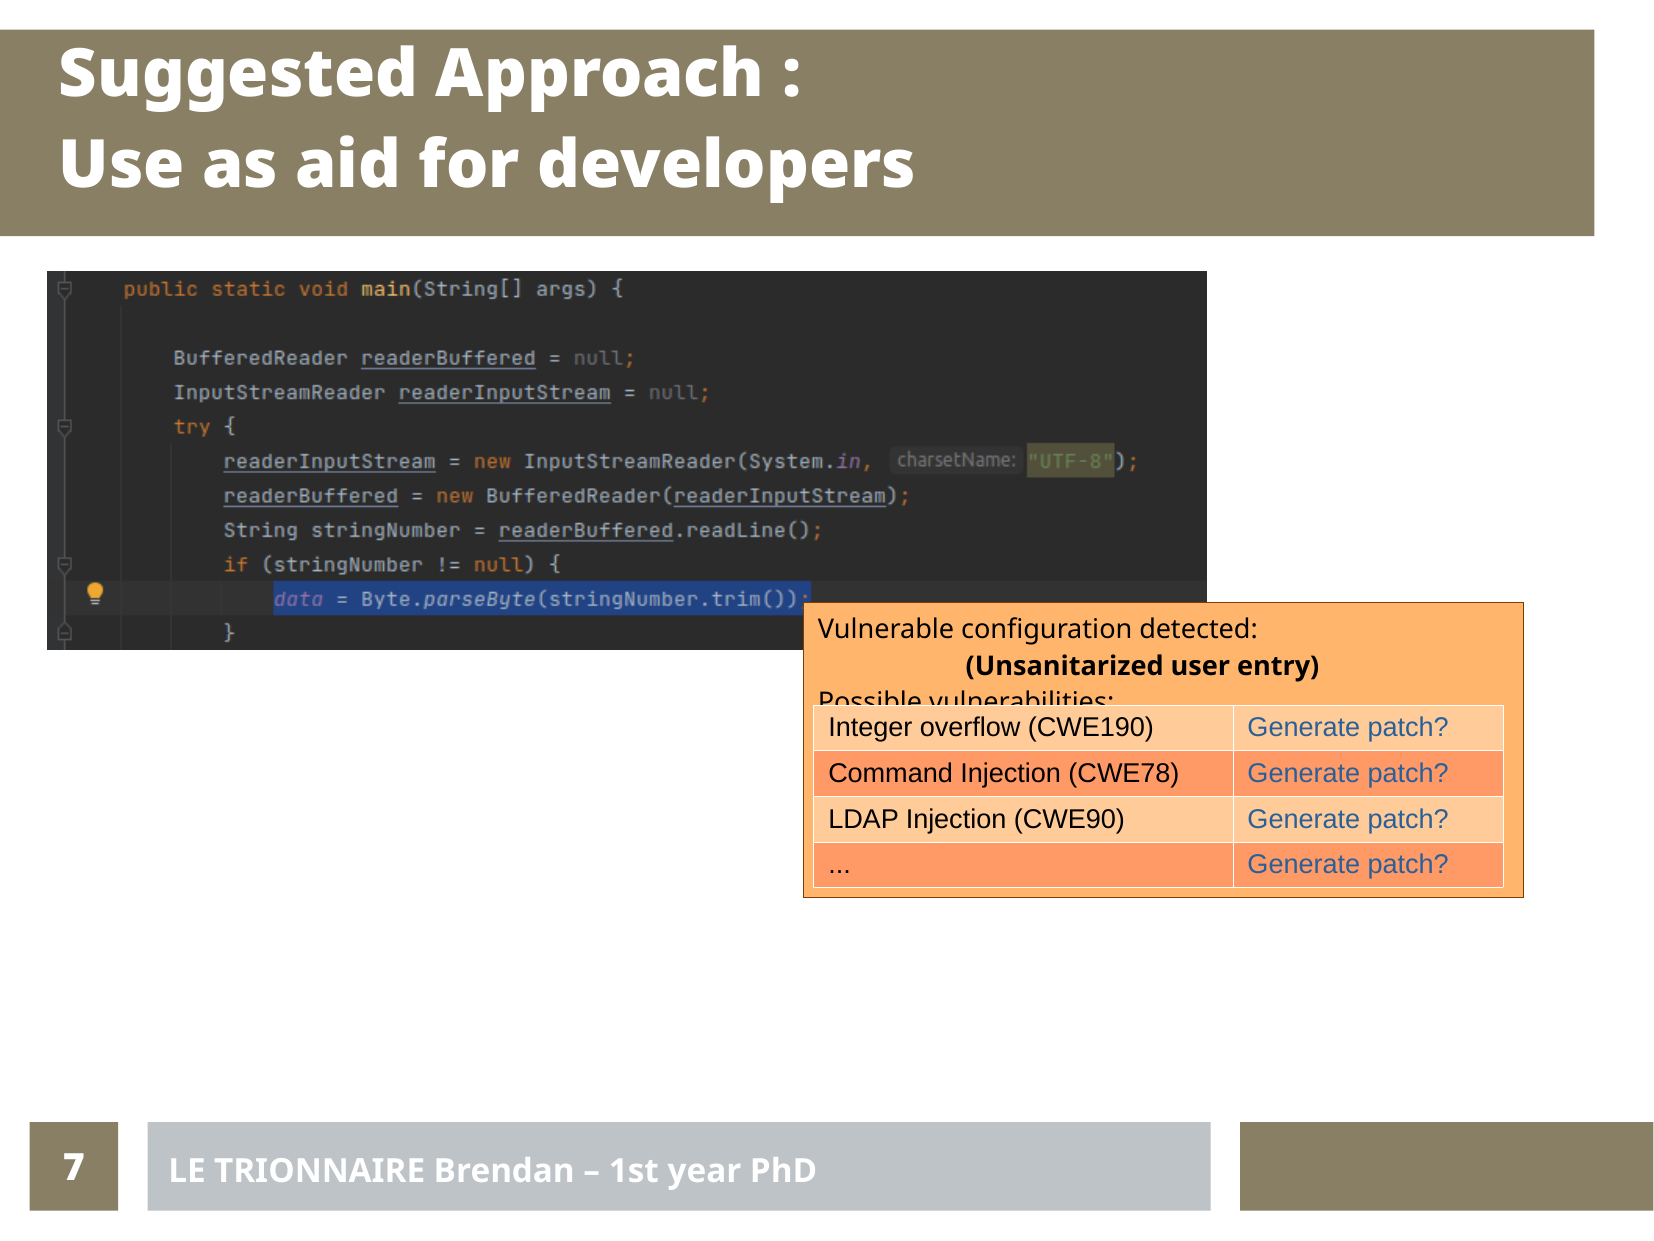

# Suggested Approach : Use as aid for developers
Vulnerable configuration detected:
		(Unsanitarized user entry)
Possible vulnerabilities:
| Integer overflow (CWE190) | Generate patch? |
| --- | --- |
| Command Injection (CWE78) | Generate patch? |
| LDAP Injection (CWE90) | Generate patch? |
| ... | Generate patch? |
7
LE TRIONNAIRE Brendan – 1st year PhD